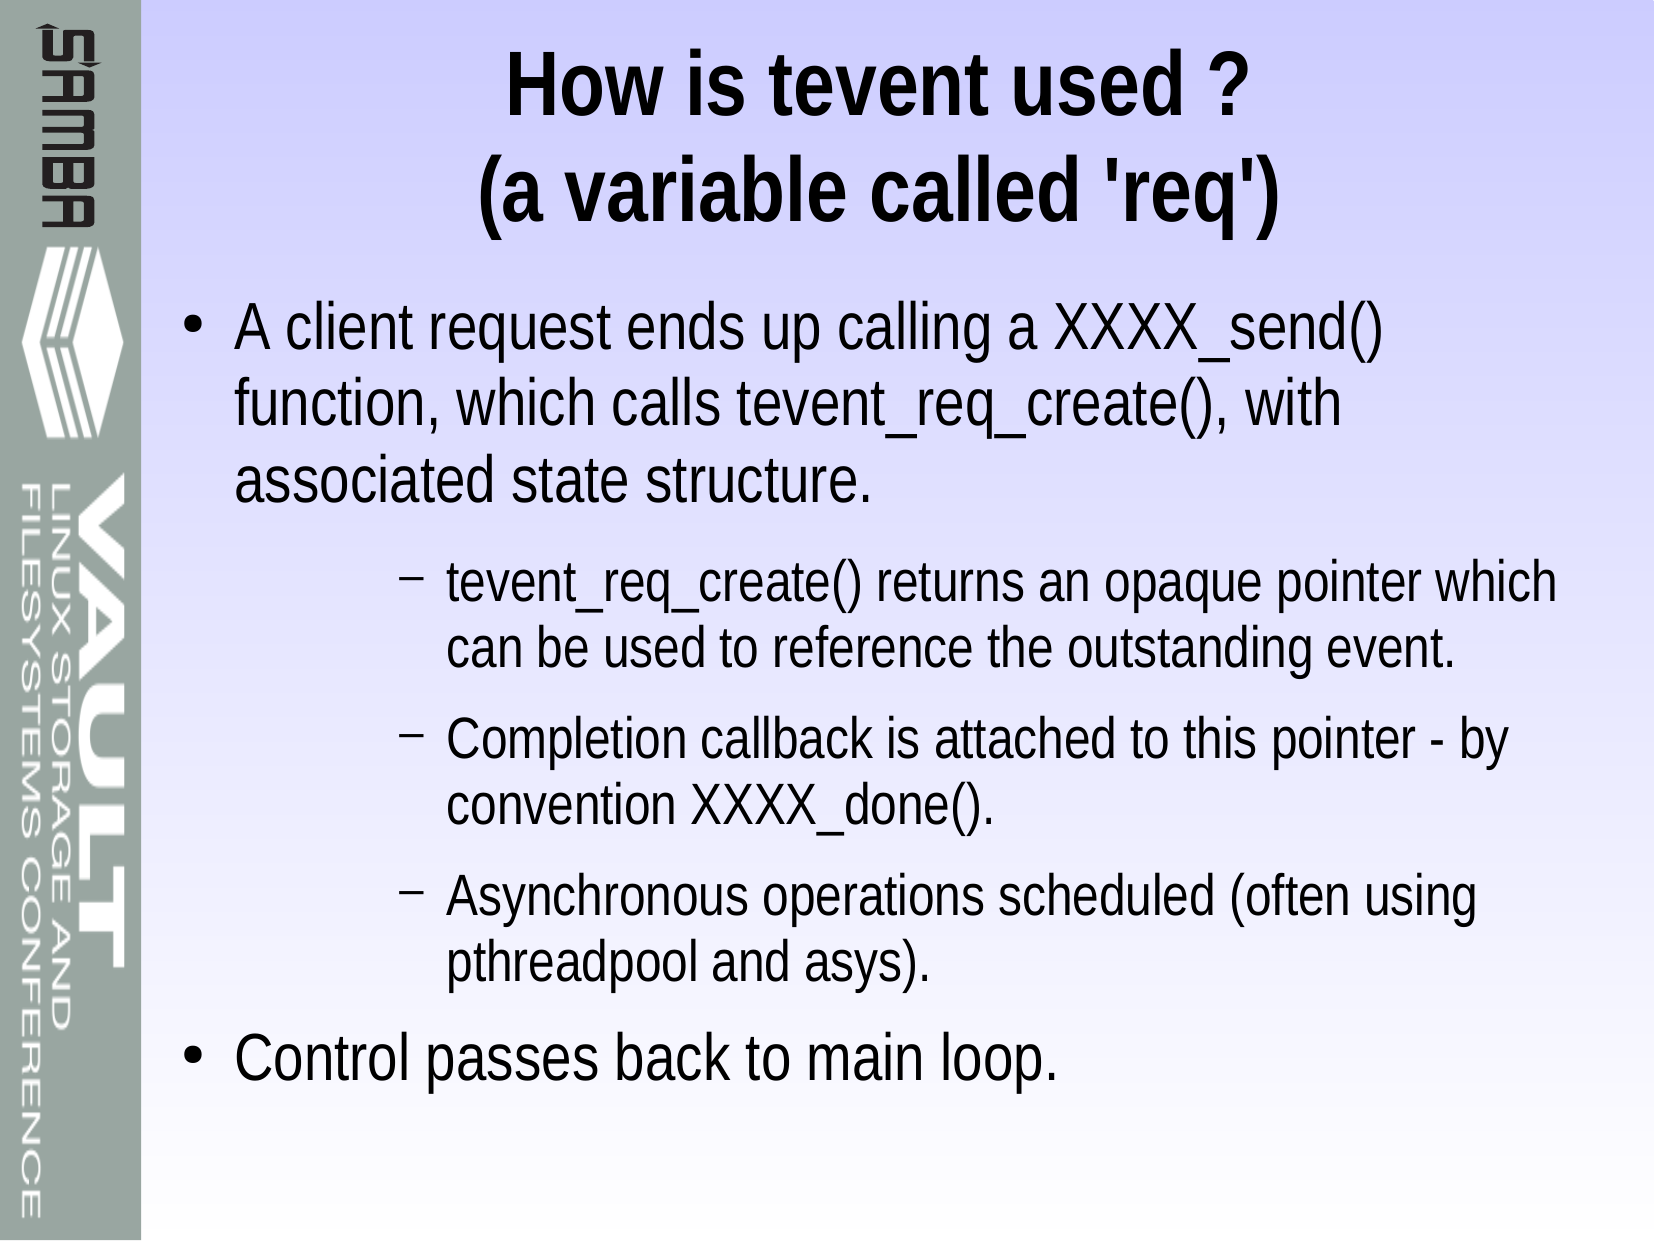

# How is tevent used ? (a variable called 'req')
A client request ends up calling a XXXX_send() function, which calls tevent_req_create(), with associated state structure.
tevent_req_create() returns an opaque pointer which can be used to reference the outstanding event.
Completion callback is attached to this pointer - by convention XXXX_done().
Asynchronous operations scheduled (often using pthreadpool and asys).
Control passes back to main loop.